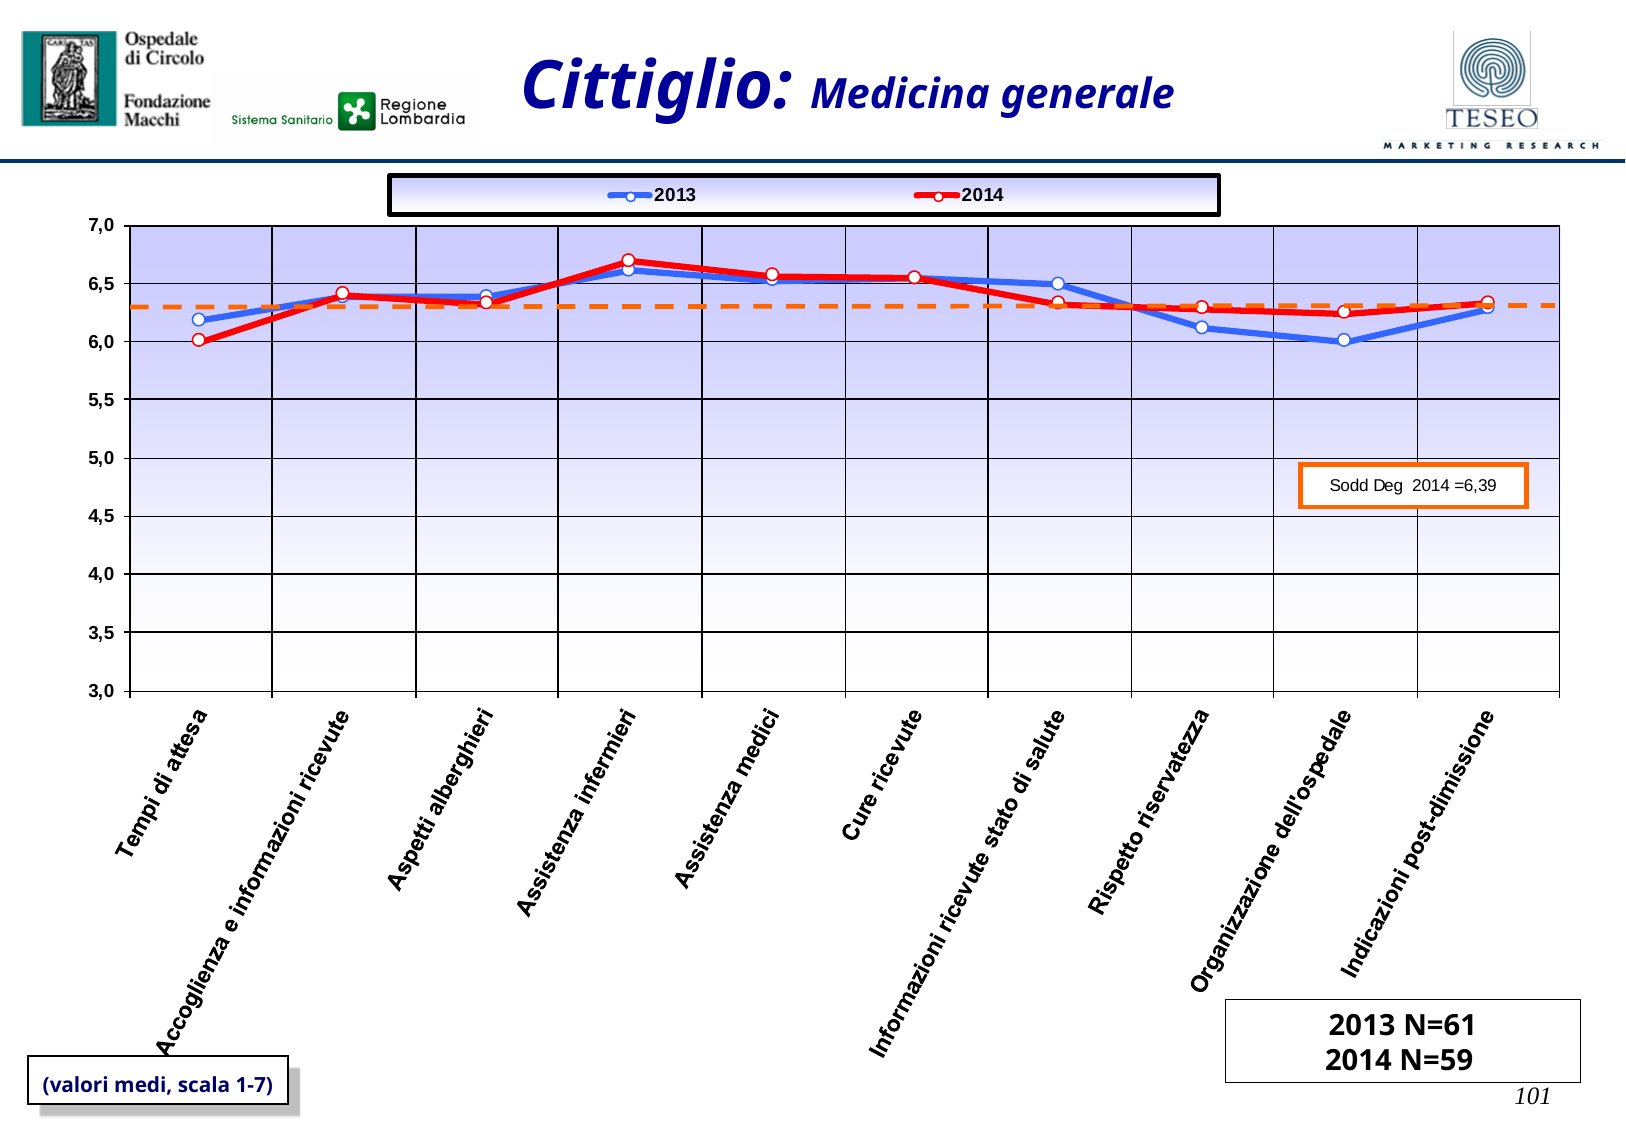

Cittiglio: Medicina generale
2013 N=61
2014 N=59
(valori medi, scala 1-7)